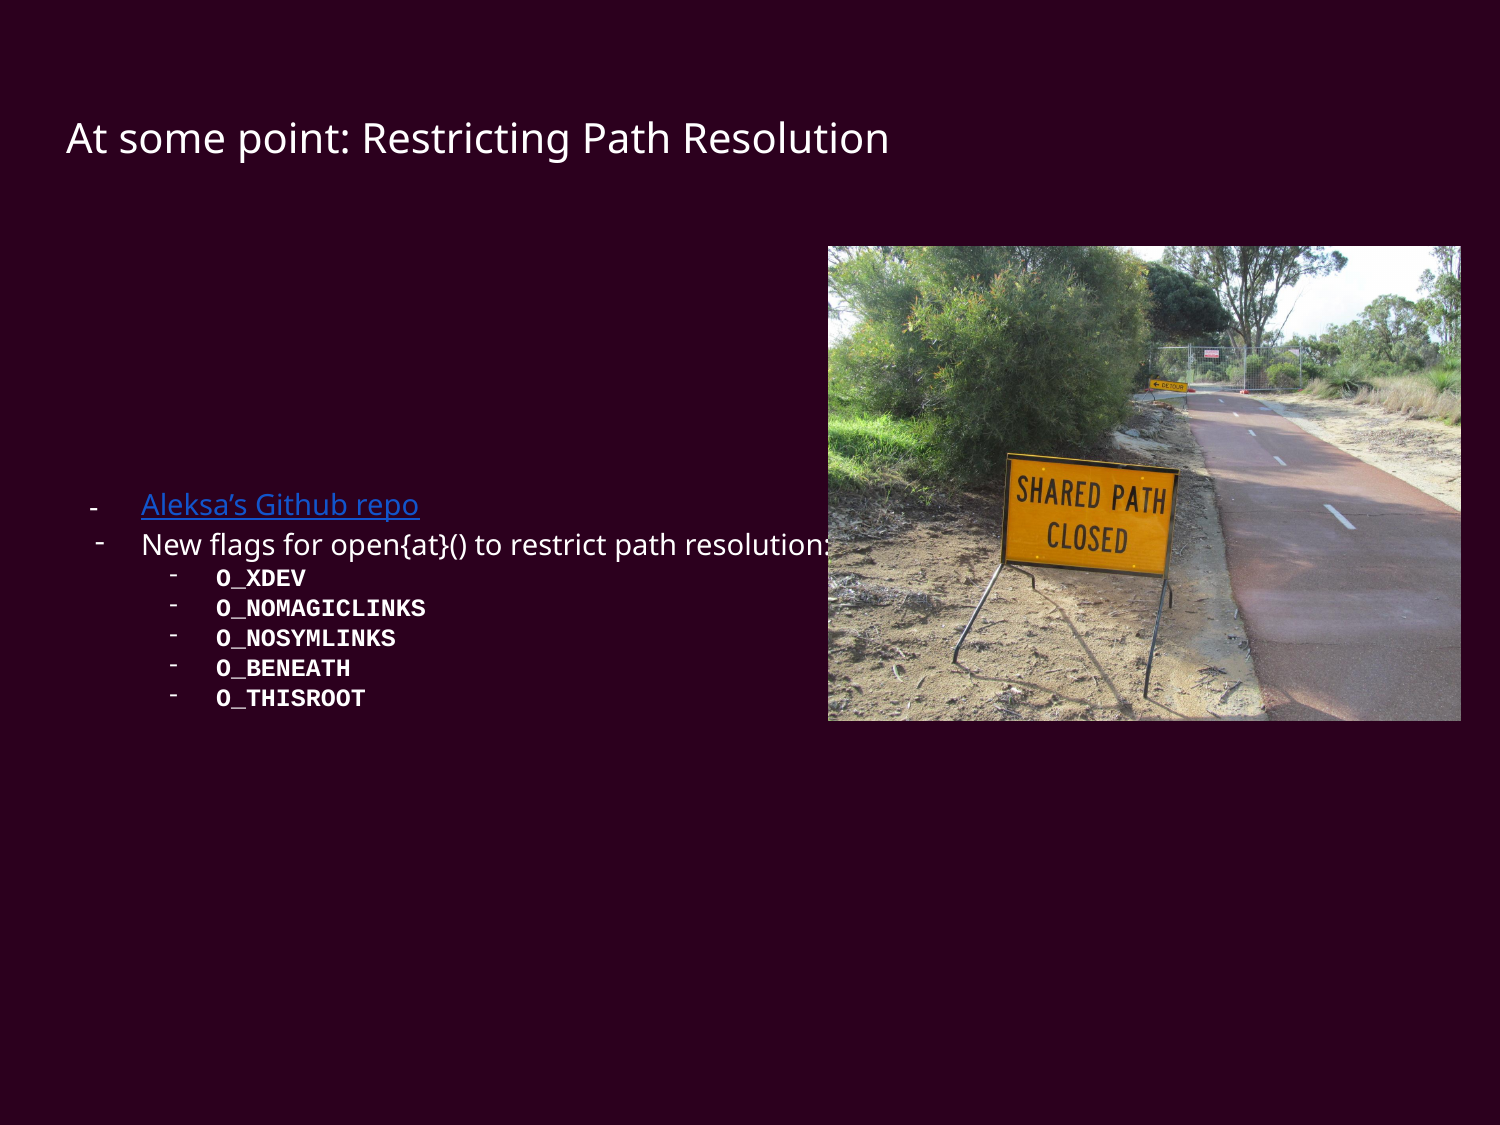

At some point: Restricting Path Resolution
Aleksa’s Github repo
New flags for open{at}() to restrict path resolution:
O_XDEV
O_NOMAGICLINKS
O_NOSYMLINKS
O_BENEATH
O_THISROOT